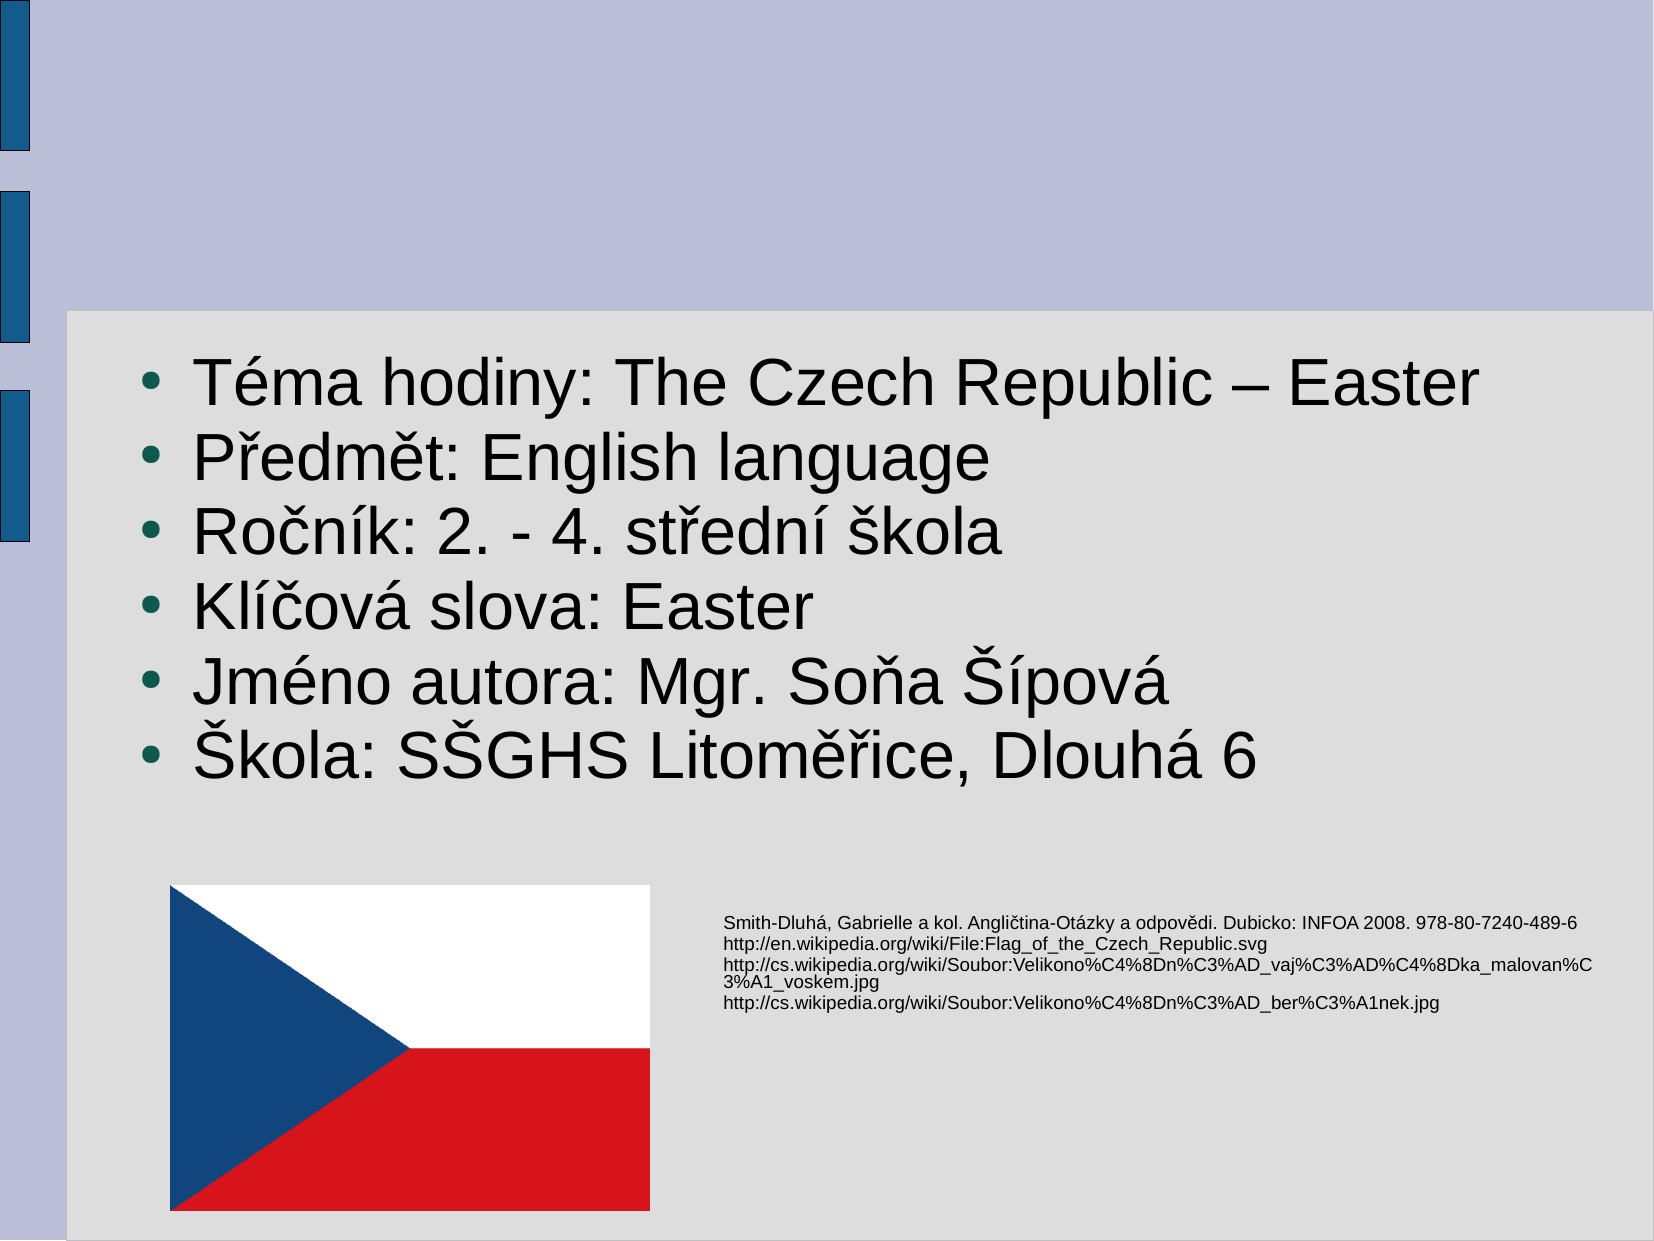

# Téma hodiny: The Czech Republic – Easter
Předmět: English language
Ročník: 2. - 4. střední škola
Klíčová slova: Easter
Jméno autora: Mgr. Soňa Šípová
Škola: SŠGHS Litoměřice, Dlouhá 6
Smith-Dluhá, Gabrielle a kol. Angličtina-Otázky a odpovědi. Dubicko: INFOA 2008. 978-80-7240-489-6
http://en.wikipedia.org/wiki/File:Flag_of_the_Czech_Republic.svg
http://cs.wikipedia.org/wiki/Soubor:Velikono%C4%8Dn%C3%AD_vaj%C3%AD%C4%8Dka_malovan%C3%A1_voskem.jpg
http://cs.wikipedia.org/wiki/Soubor:Velikono%C4%8Dn%C3%AD_ber%C3%A1nek.jpg